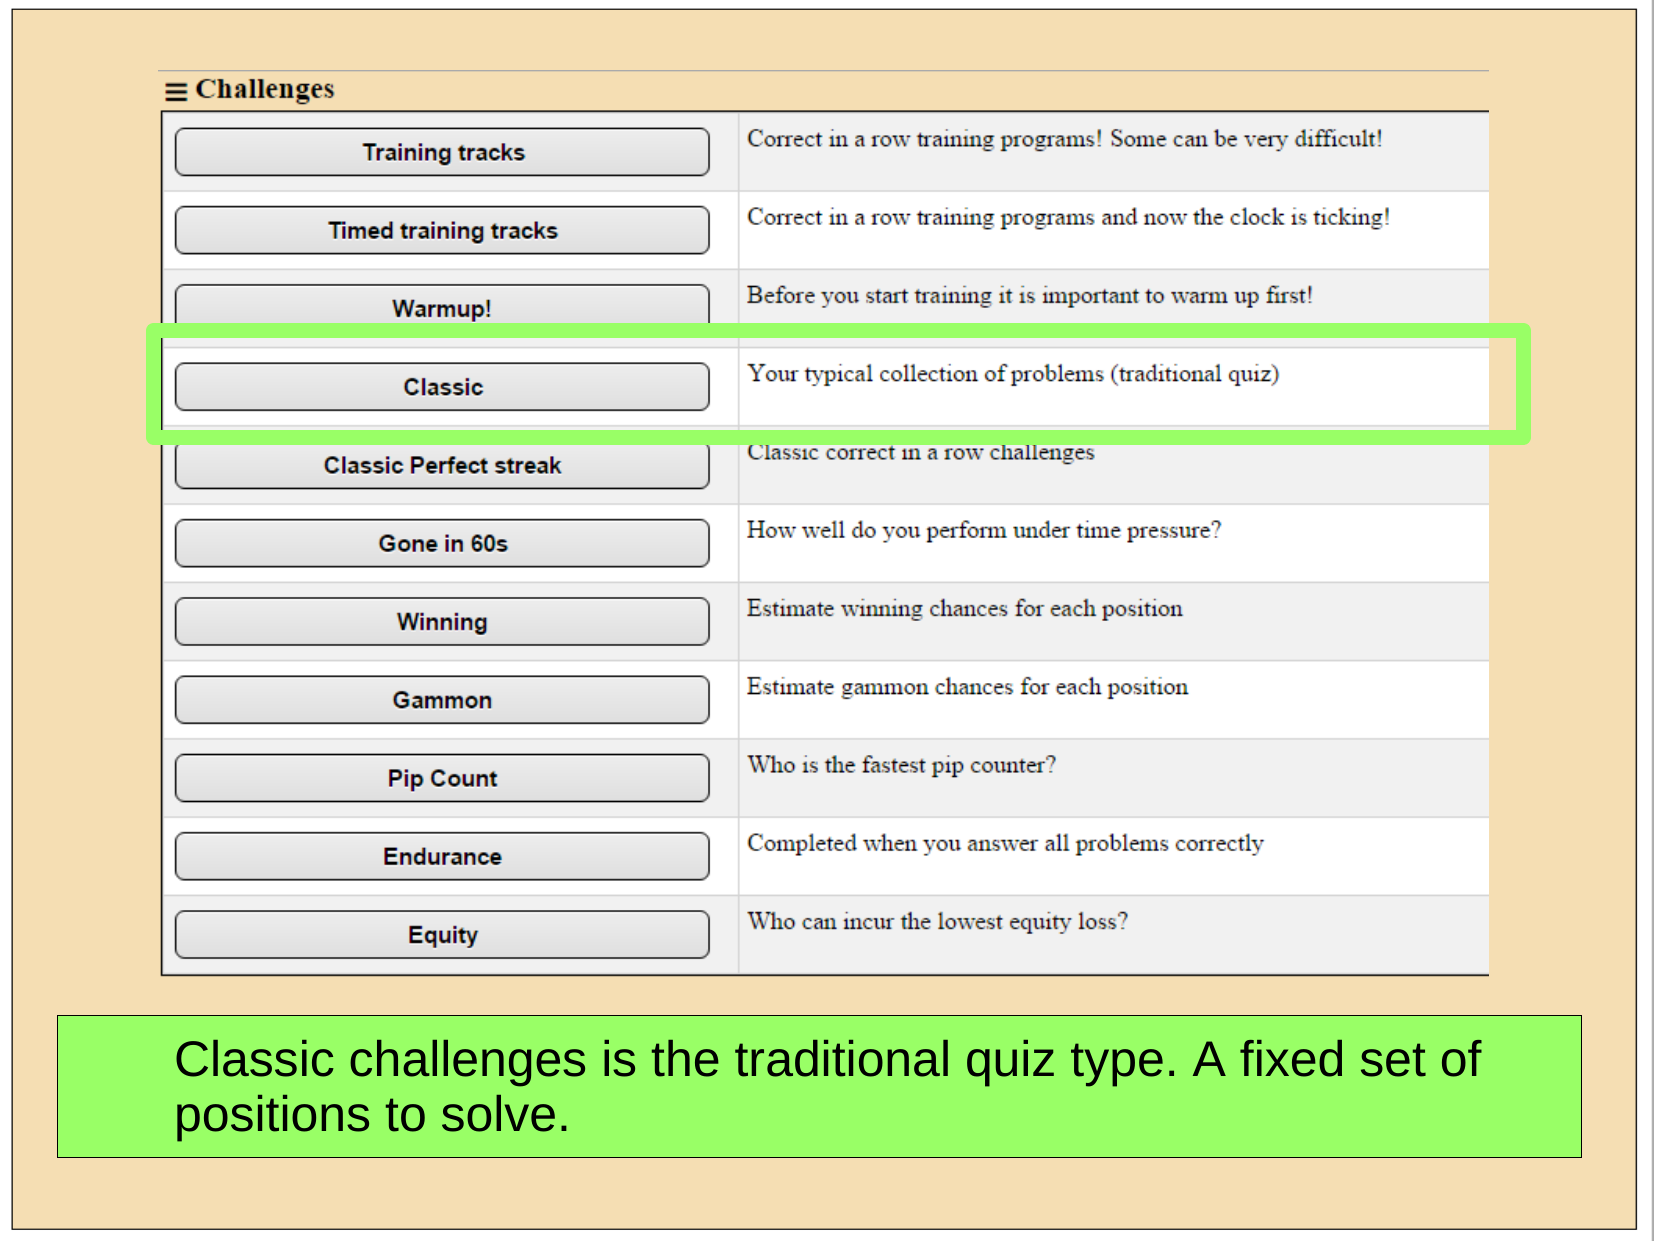

# Backgammon Studio
Classic challenges is the traditional quiz type. A fixed set of
positions to solve.